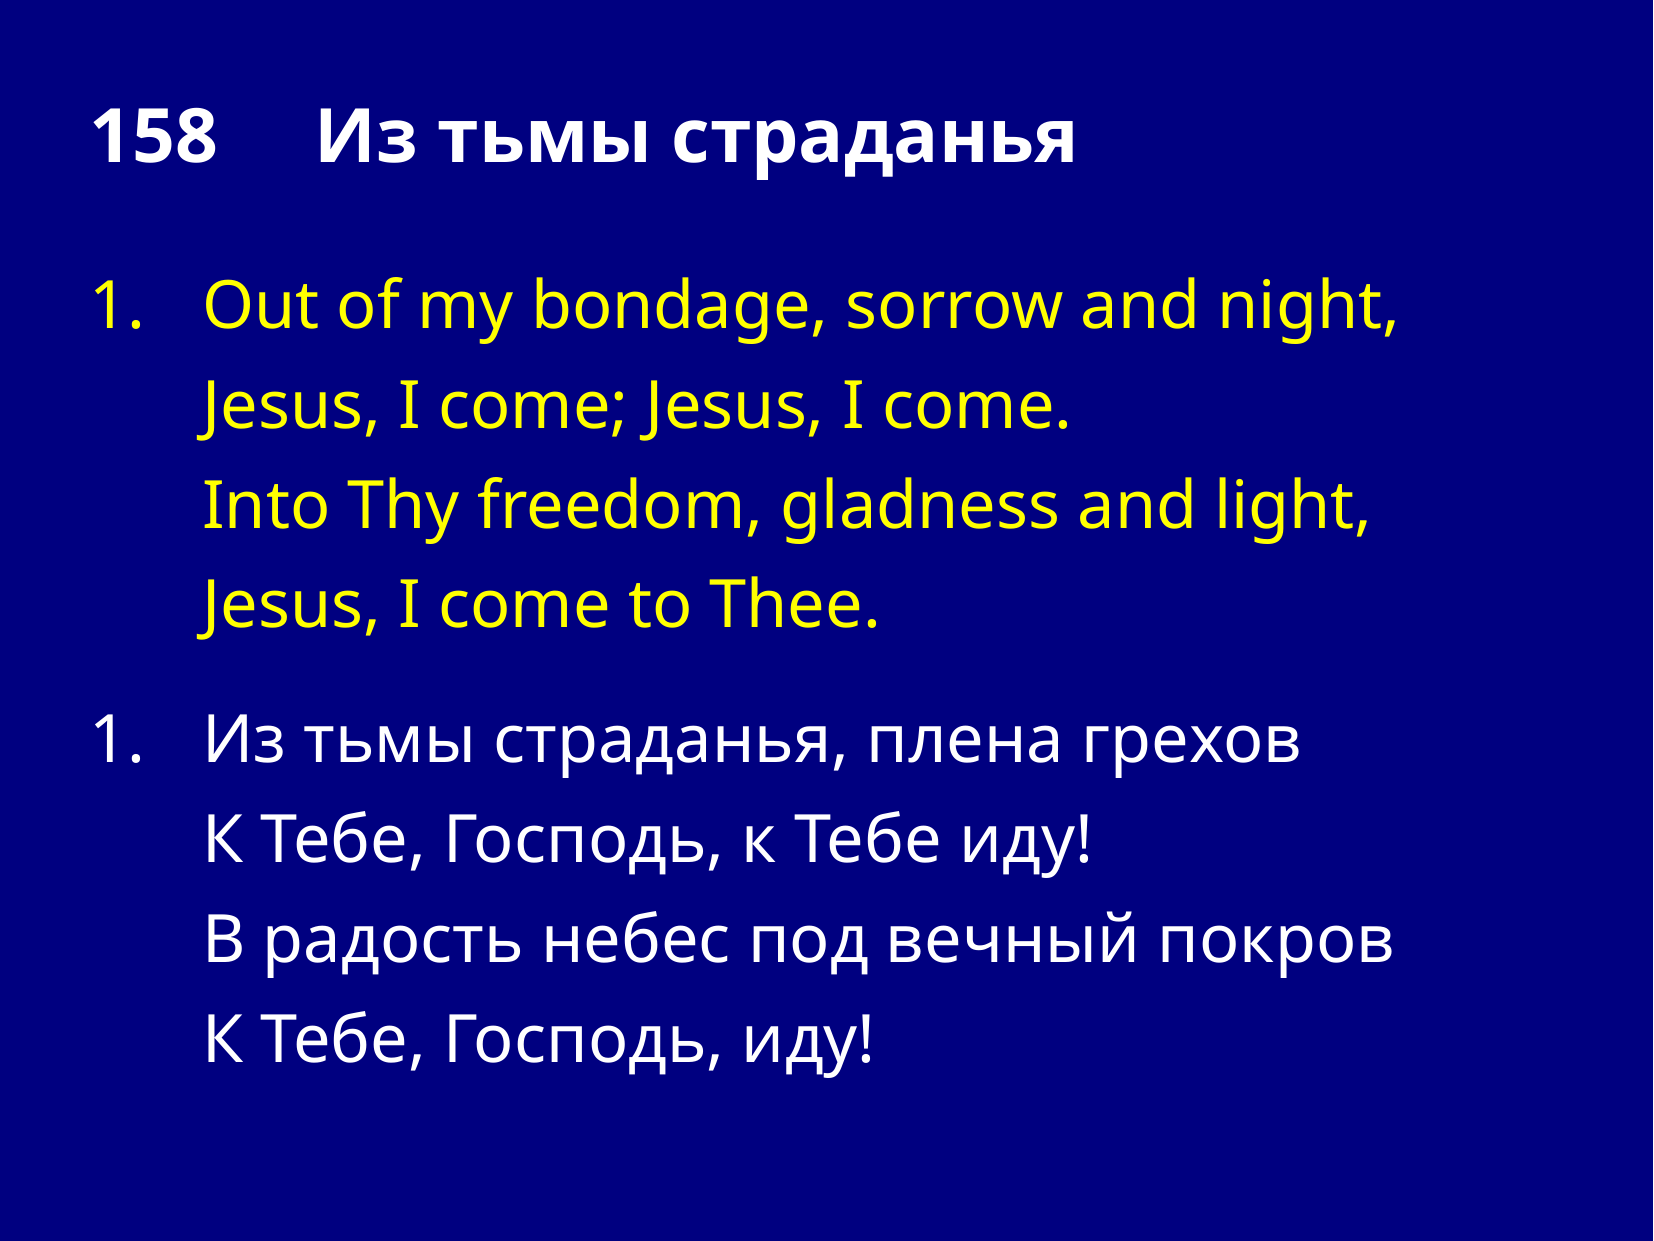

158	Из тьмы страданья
1.	Out of my bondage, sorrow and night,
	Jesus, I come; Jesus, I come.
	Into Thy freedom, gladness and light,
	Jesus, I come to Thee.
1.	Из тьмы страданья, плена грехов
	К Тебе, Господь, к Тебе иду!
	В радость небес под вечный покров
	К Тебе, Господь, иду!